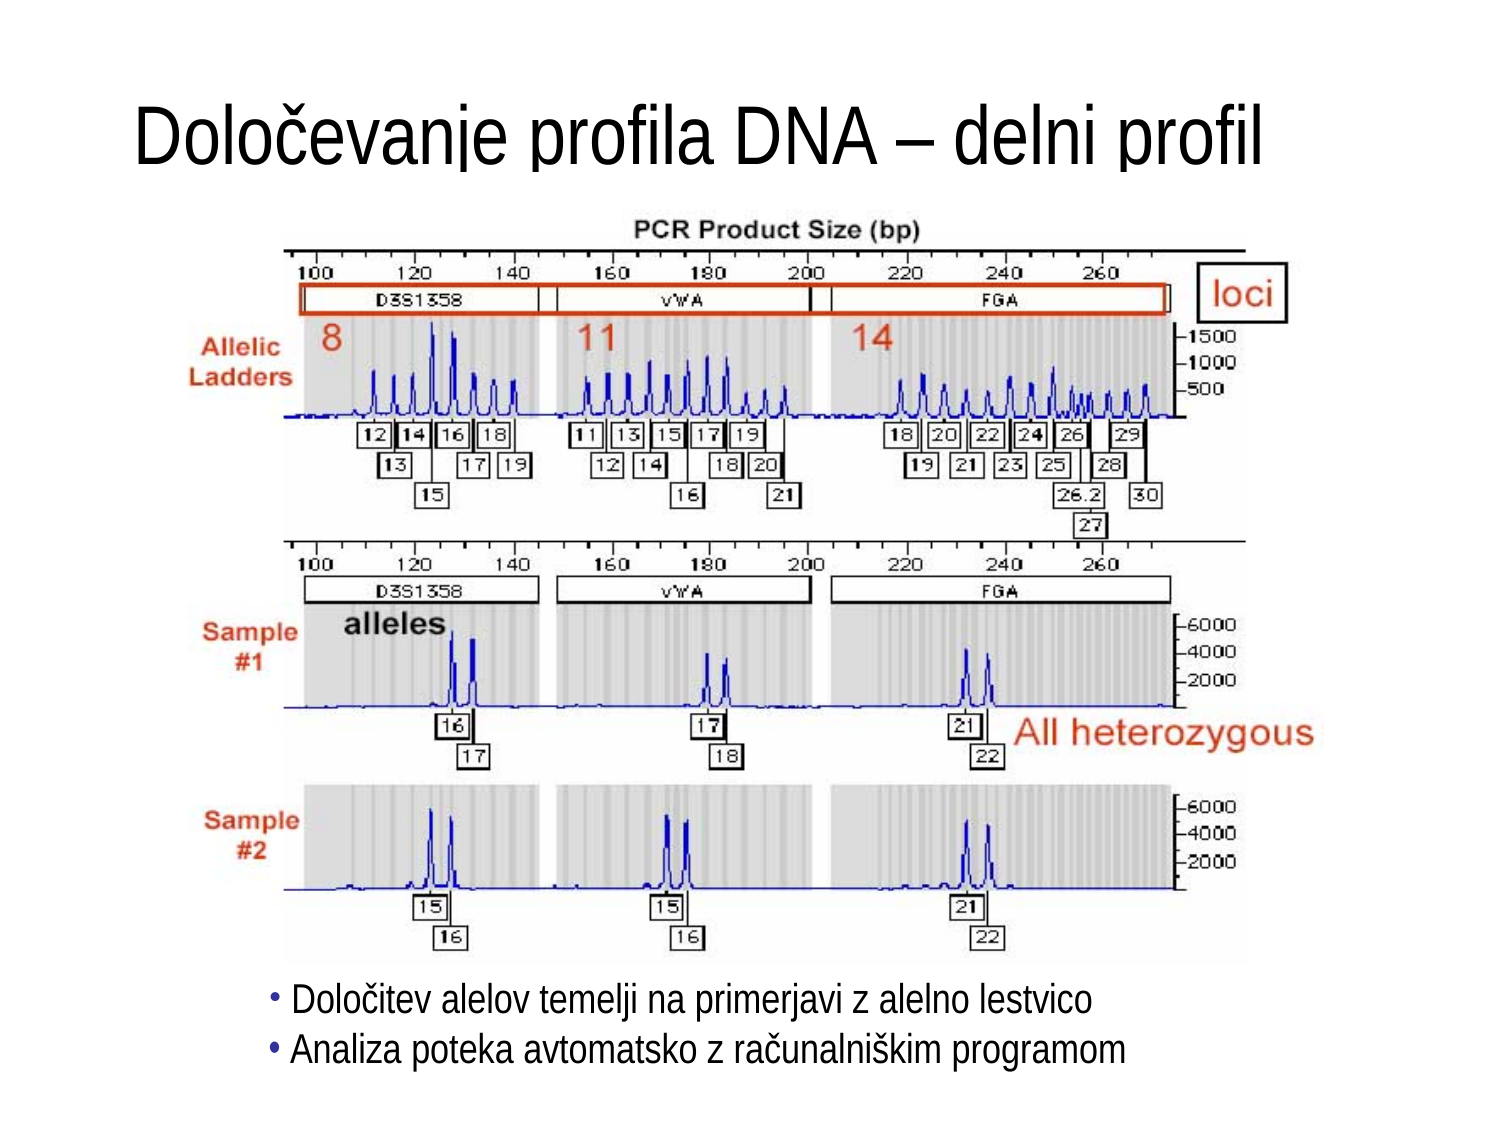

# Določevanje profila DNA – delni profil
 Določitev alelov temelji na primerjavi z alelno lestvico
 Analiza poteka avtomatsko z računalniškim programom
FKKT 2011